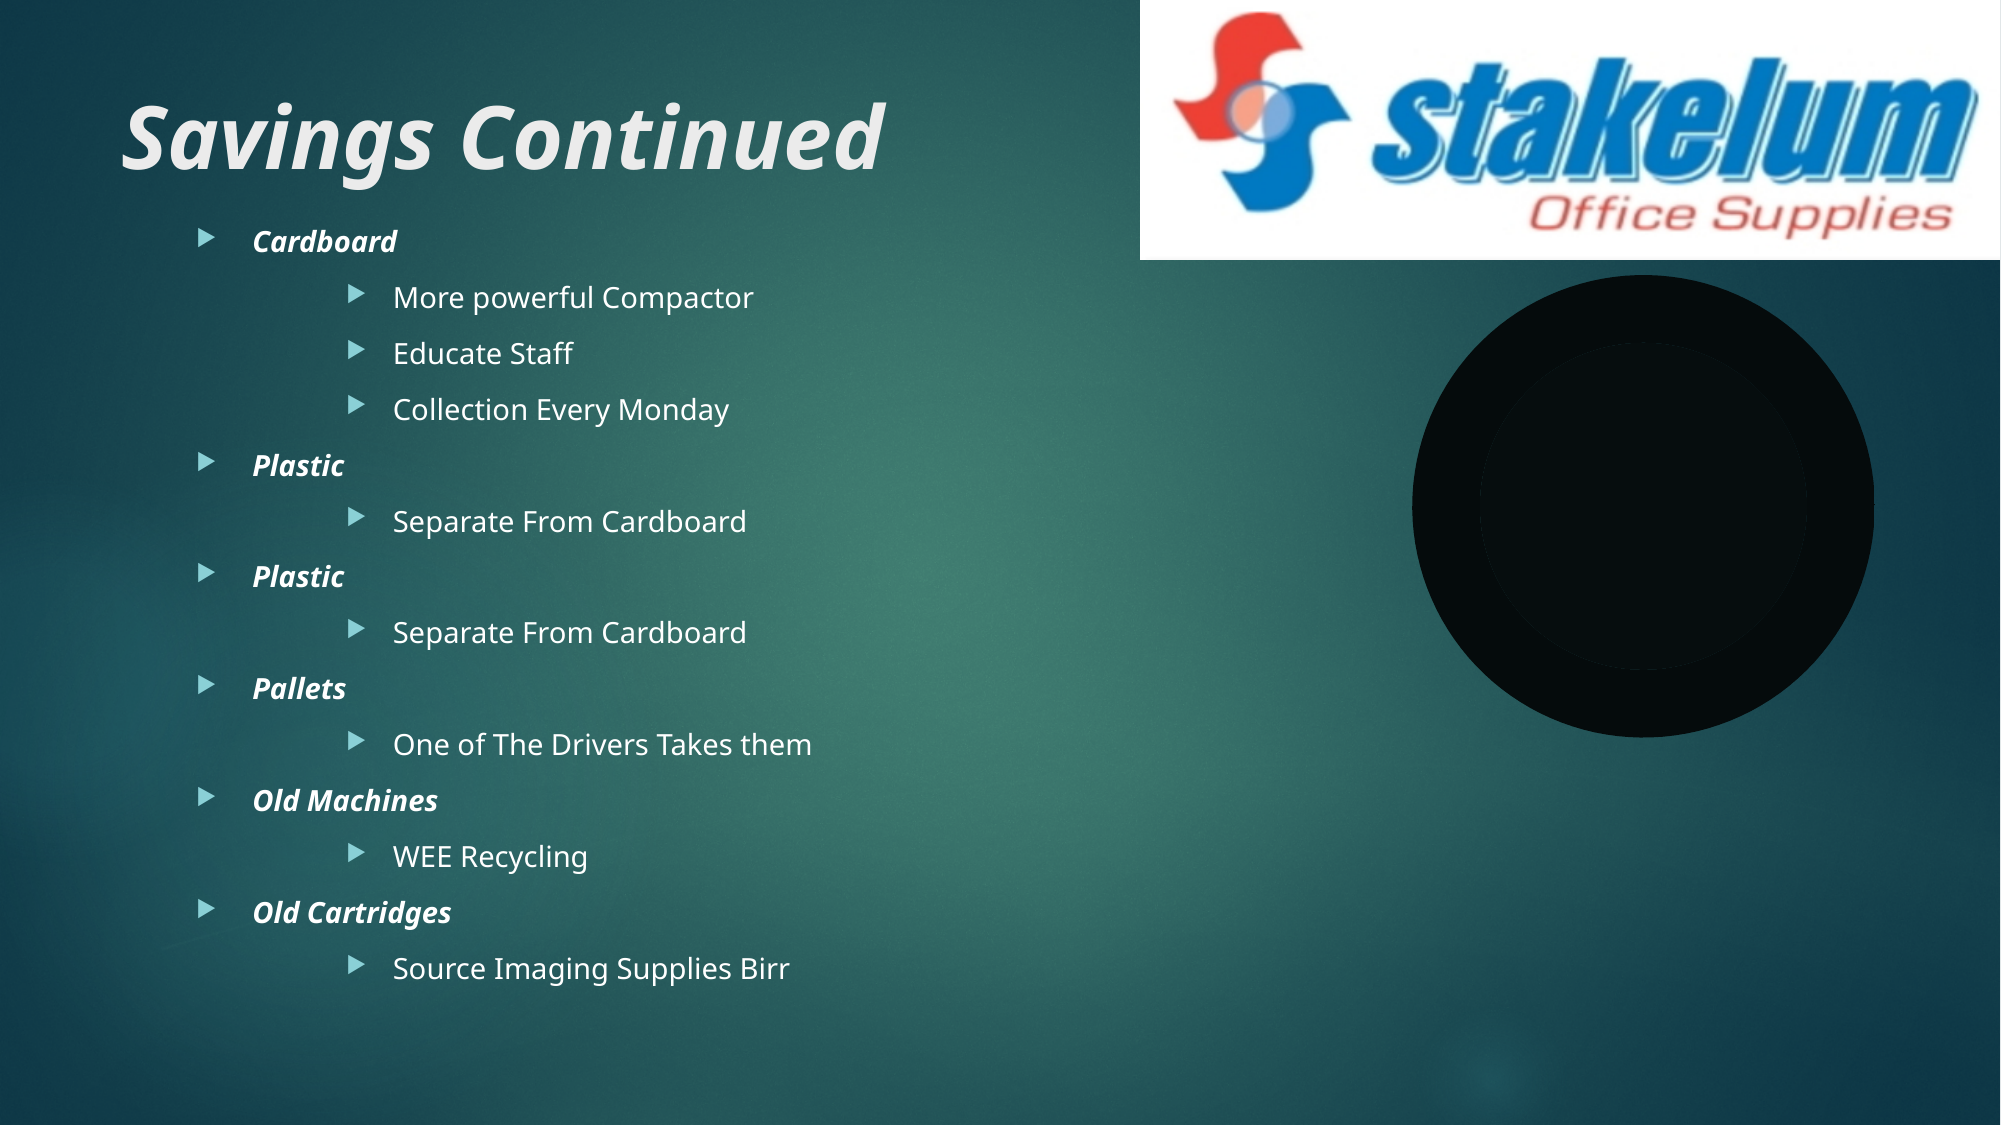

# Savings Continued
Cardboard
More powerful Compactor
Educate Staff
Collection Every Monday
Plastic
Separate From Cardboard
Plastic
Separate From Cardboard
Pallets
One of The Drivers Takes them
Old Machines
WEE Recycling
Old Cartridges
Source Imaging Supplies Birr